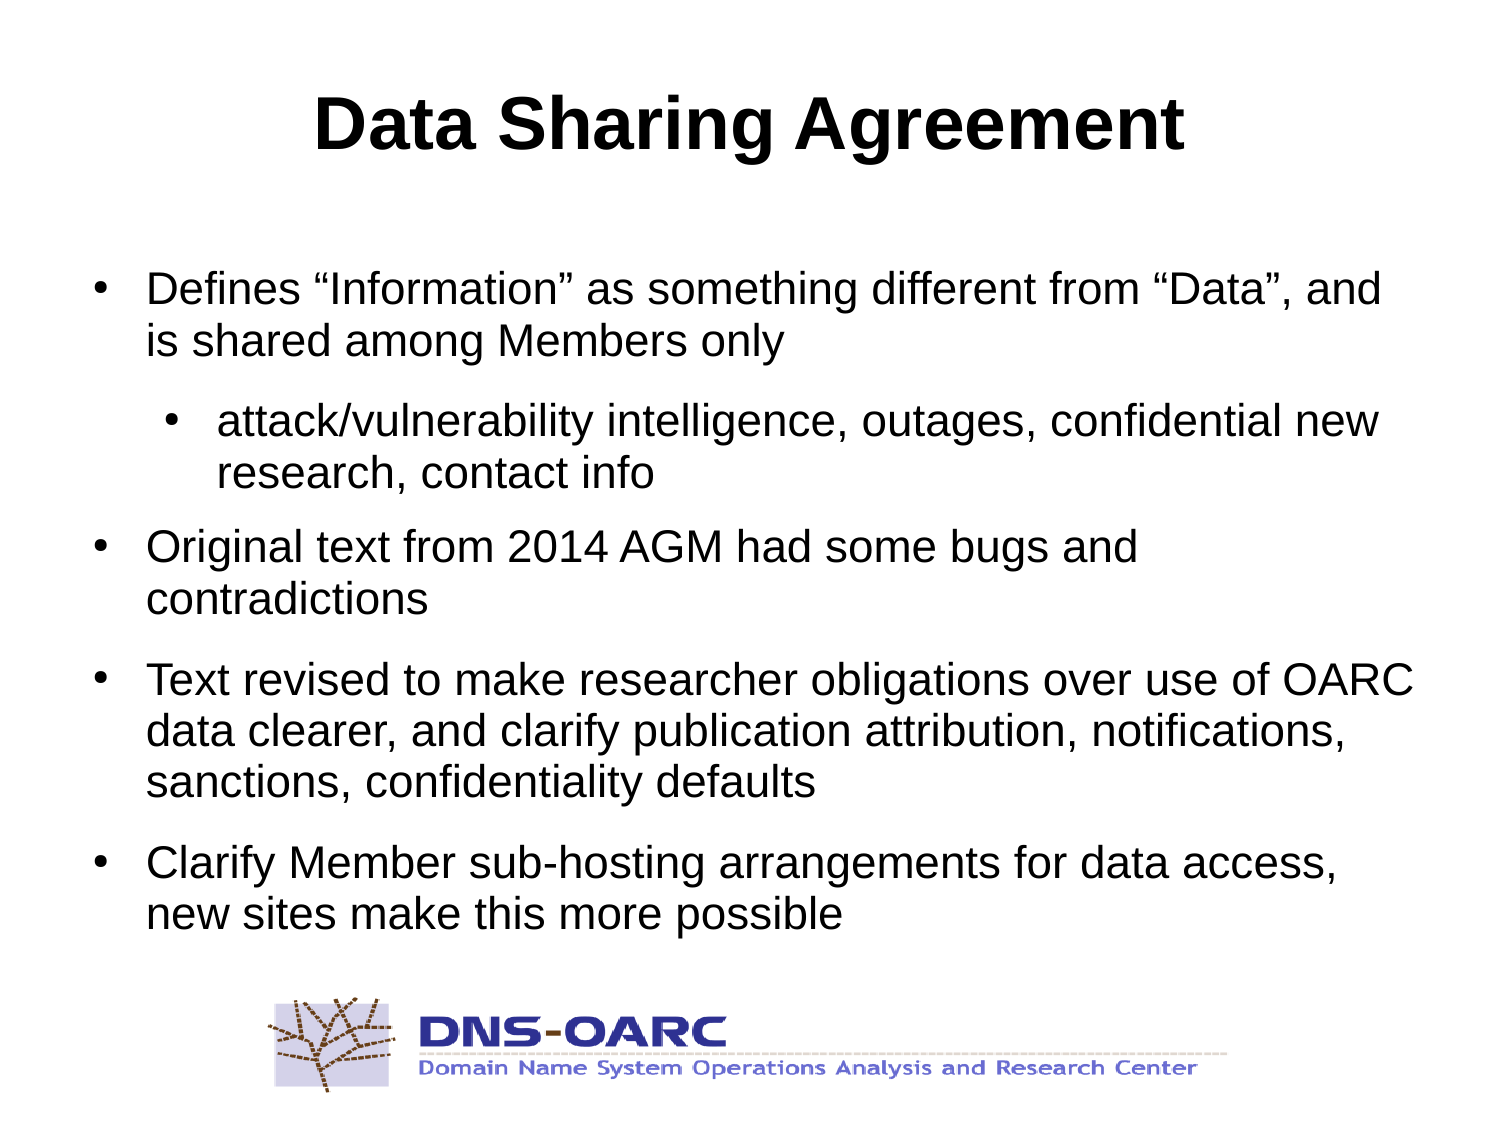

# Data Sharing Agreement
Defines “Information” as something different from “Data”, and is shared among Members only
attack/vulnerability intelligence, outages, confidential new research, contact info
Original text from 2014 AGM had some bugs and contradictions
Text revised to make researcher obligations over use of OARC data clearer, and clarify publication attribution, notifications, sanctions, confidentiality defaults
Clarify Member sub-hosting arrangements for data access, new sites make this more possible